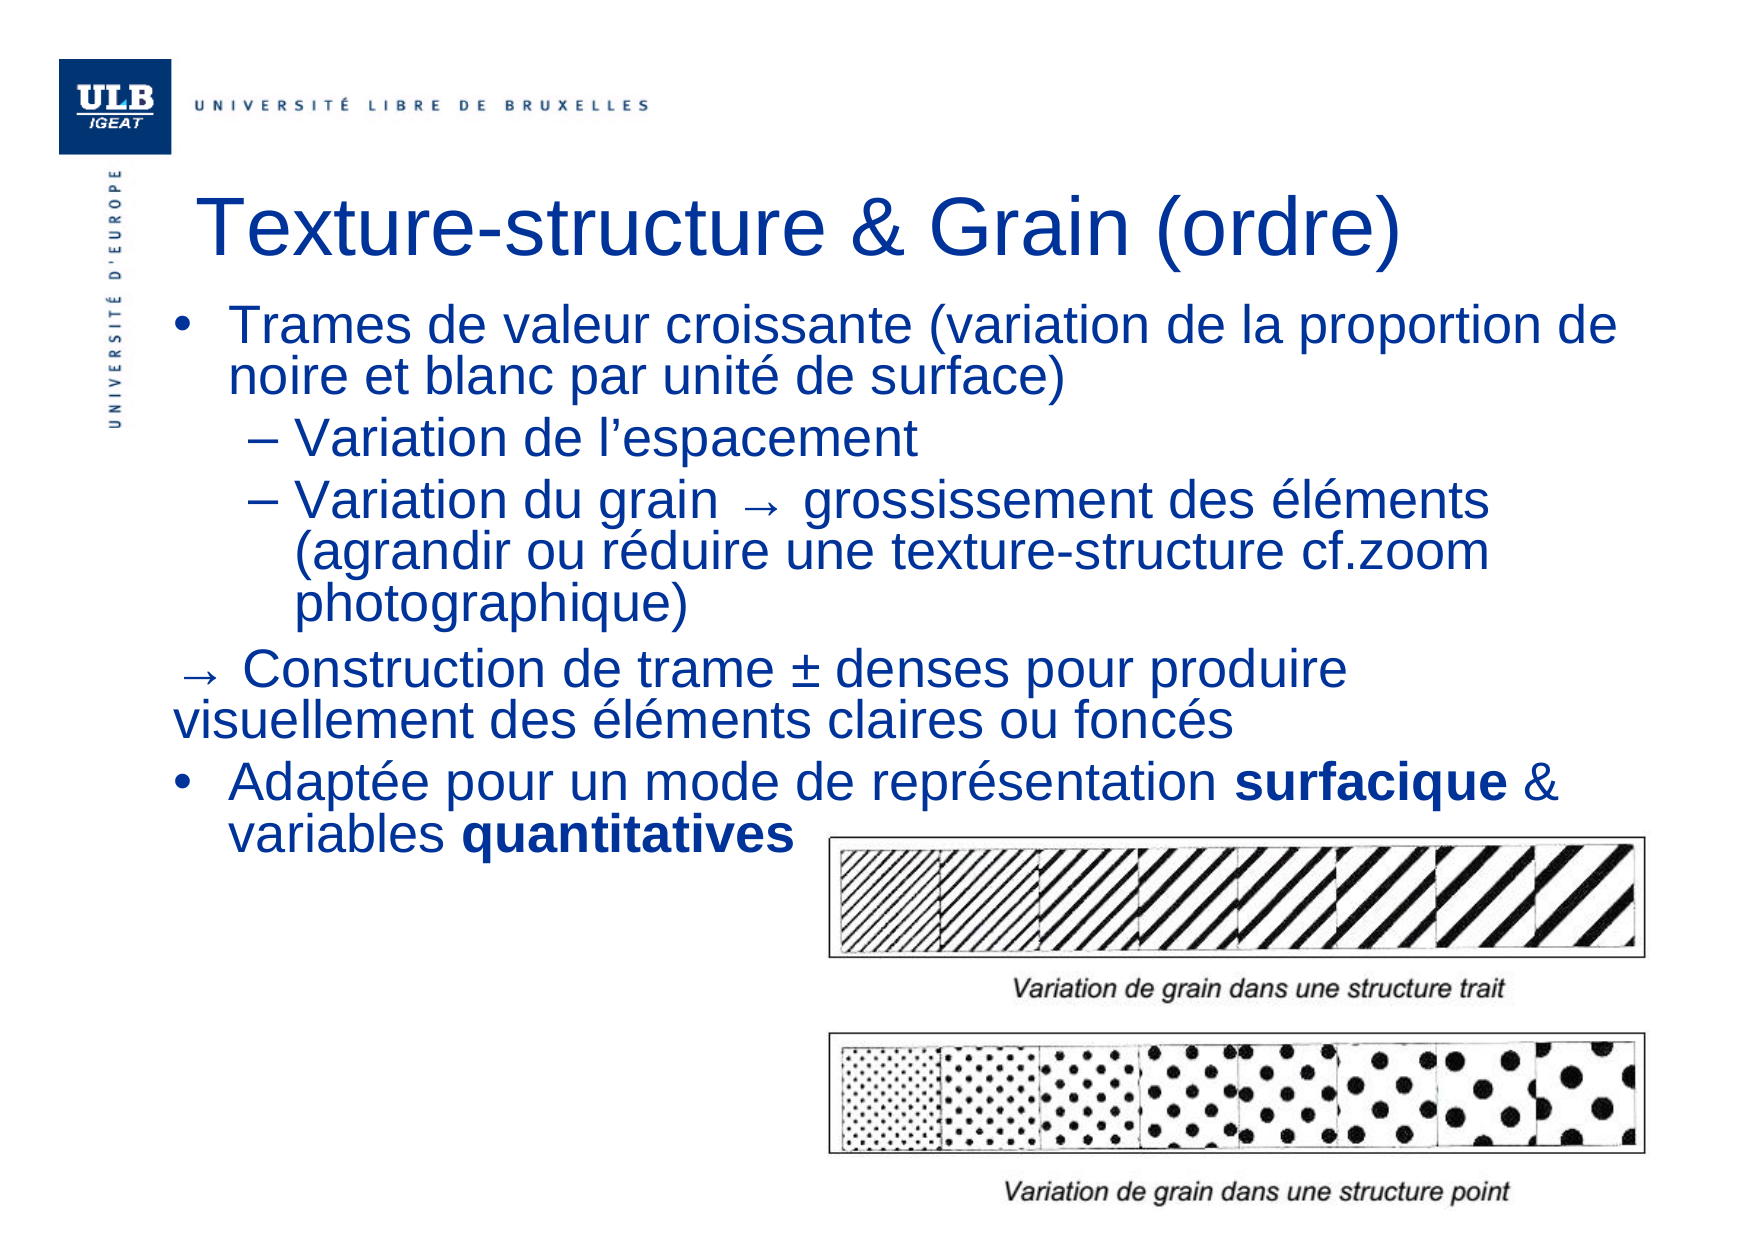

# Texture-structure & Grain (ordre)
Trames de valeur croissante (variation de la proportion de noire et blanc par unité de surface)
Variation de l’espacement
Variation du grain → grossissement des éléments (agrandir ou réduire une texture-structure cf.zoom photographique)
→ Construction de trame ± denses pour produire visuellement des éléments claires ou foncés
Adaptée pour un mode de représentation surfacique & variables quantitatives
GEOG-F-105 - Méthodologie de la géographie humaine I
48